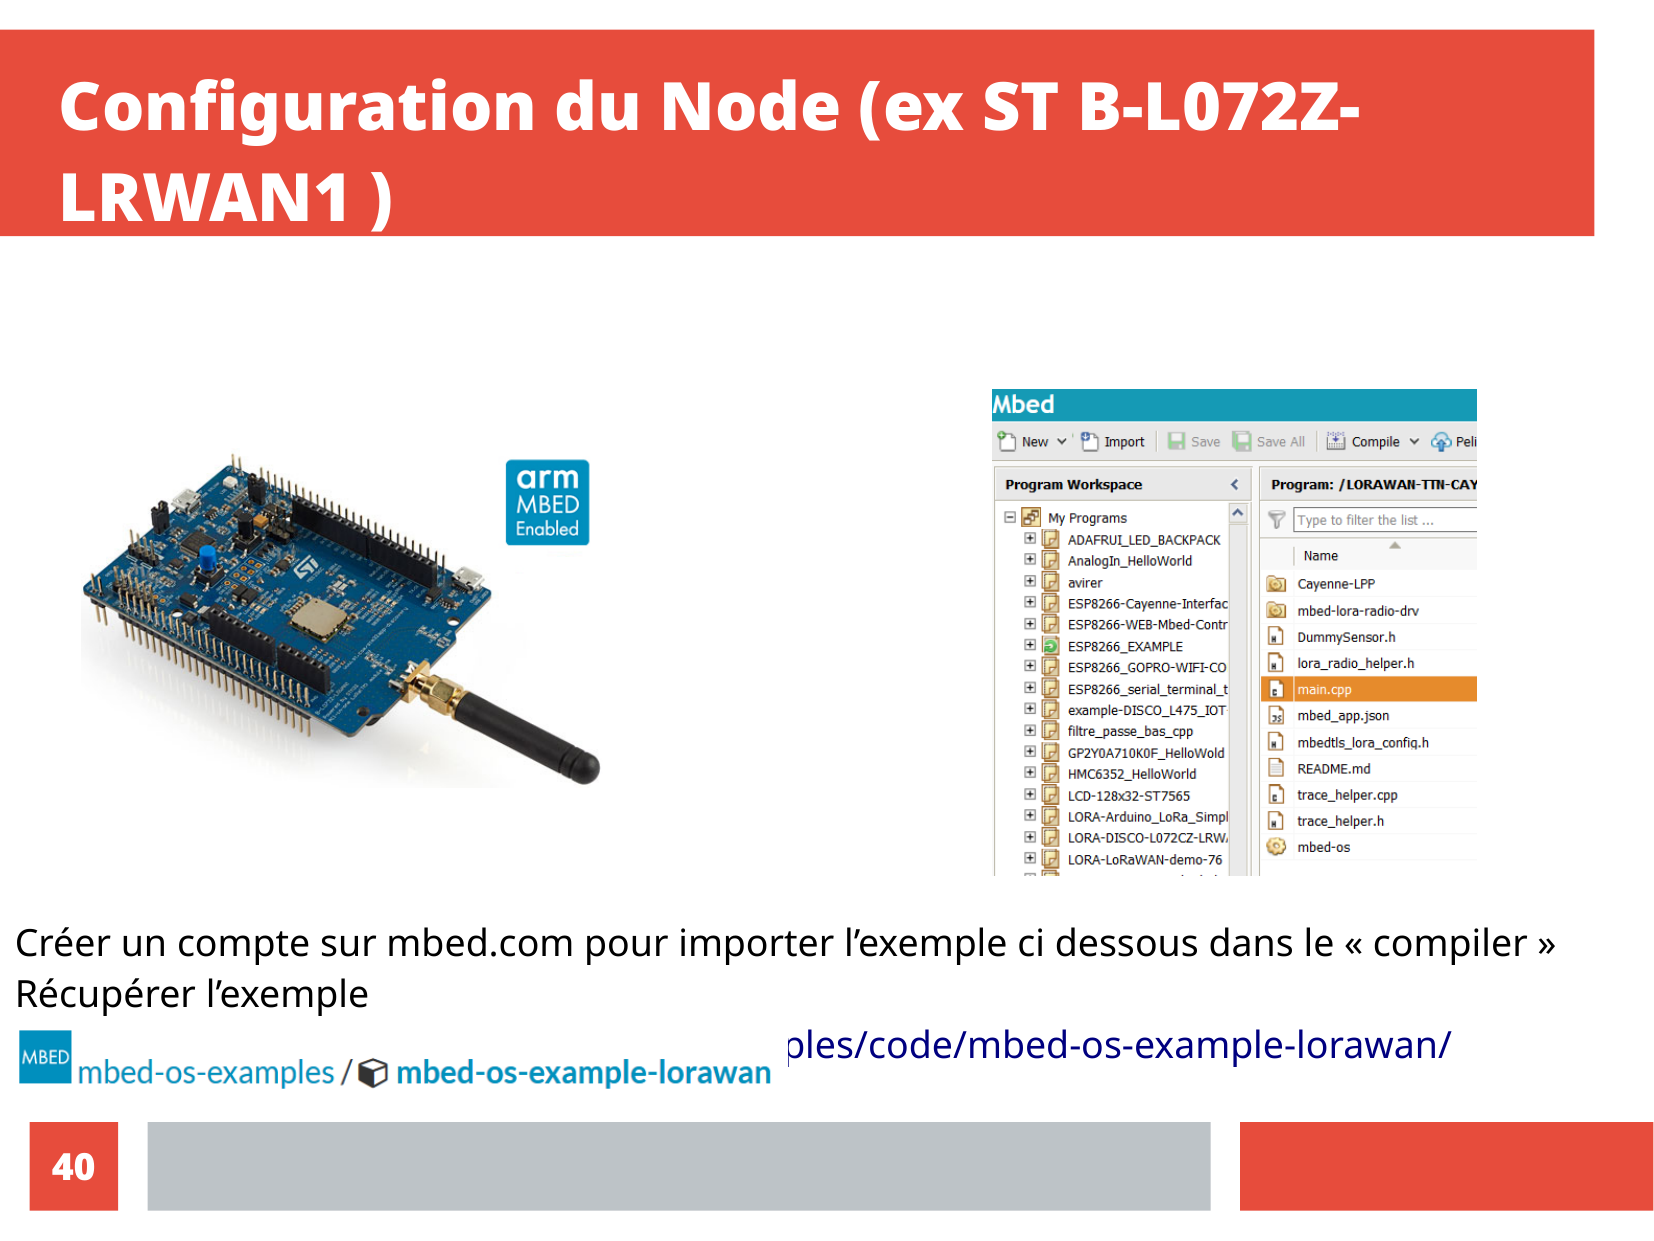

# Configuration du Node (ex ST B-L072Z-LRWAN1 )
Créer un compte sur mbed.com pour importer l’exemple ci dessous dans le « compiler »
Récupérer l’exemple https://os.mbed.com/teams/mbed-os-examples/code/mbed-os-example-lorawan/
40